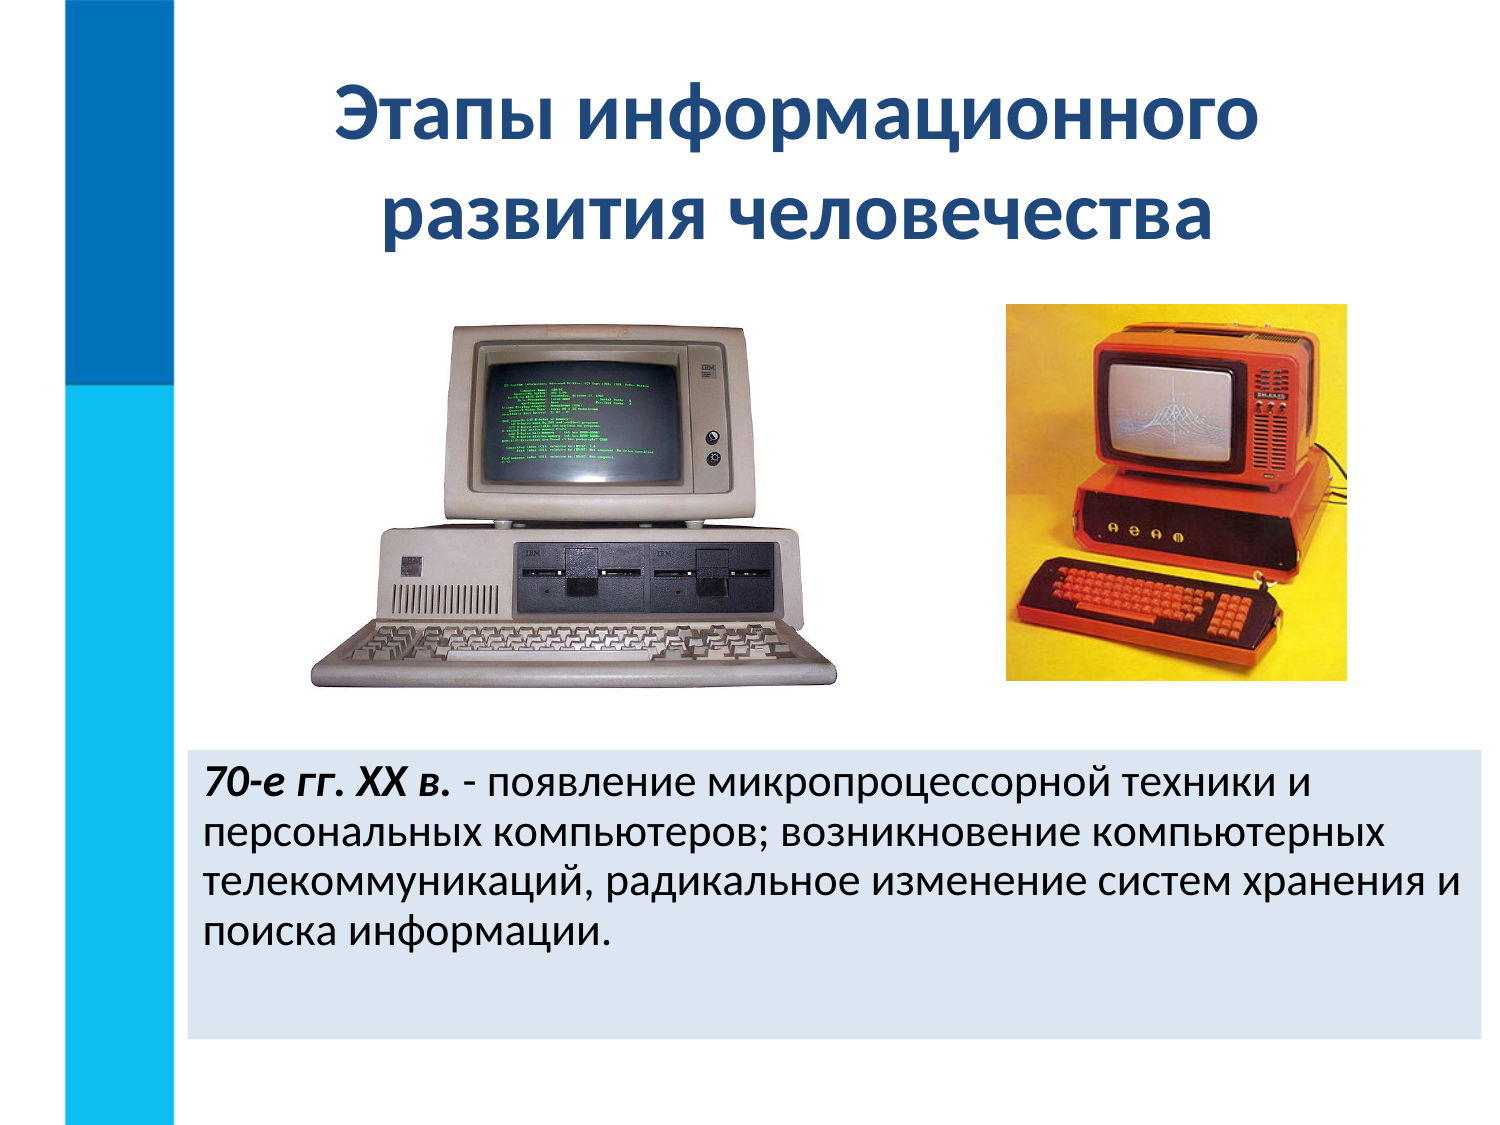

Этапы информационного развития человечества
70-е гг. XX в. - появление микропроцессорной техники и персональных компьютеров; возникновение компьютерных телекоммуникаций, радикальное изменение систем хранения и поиска информации.